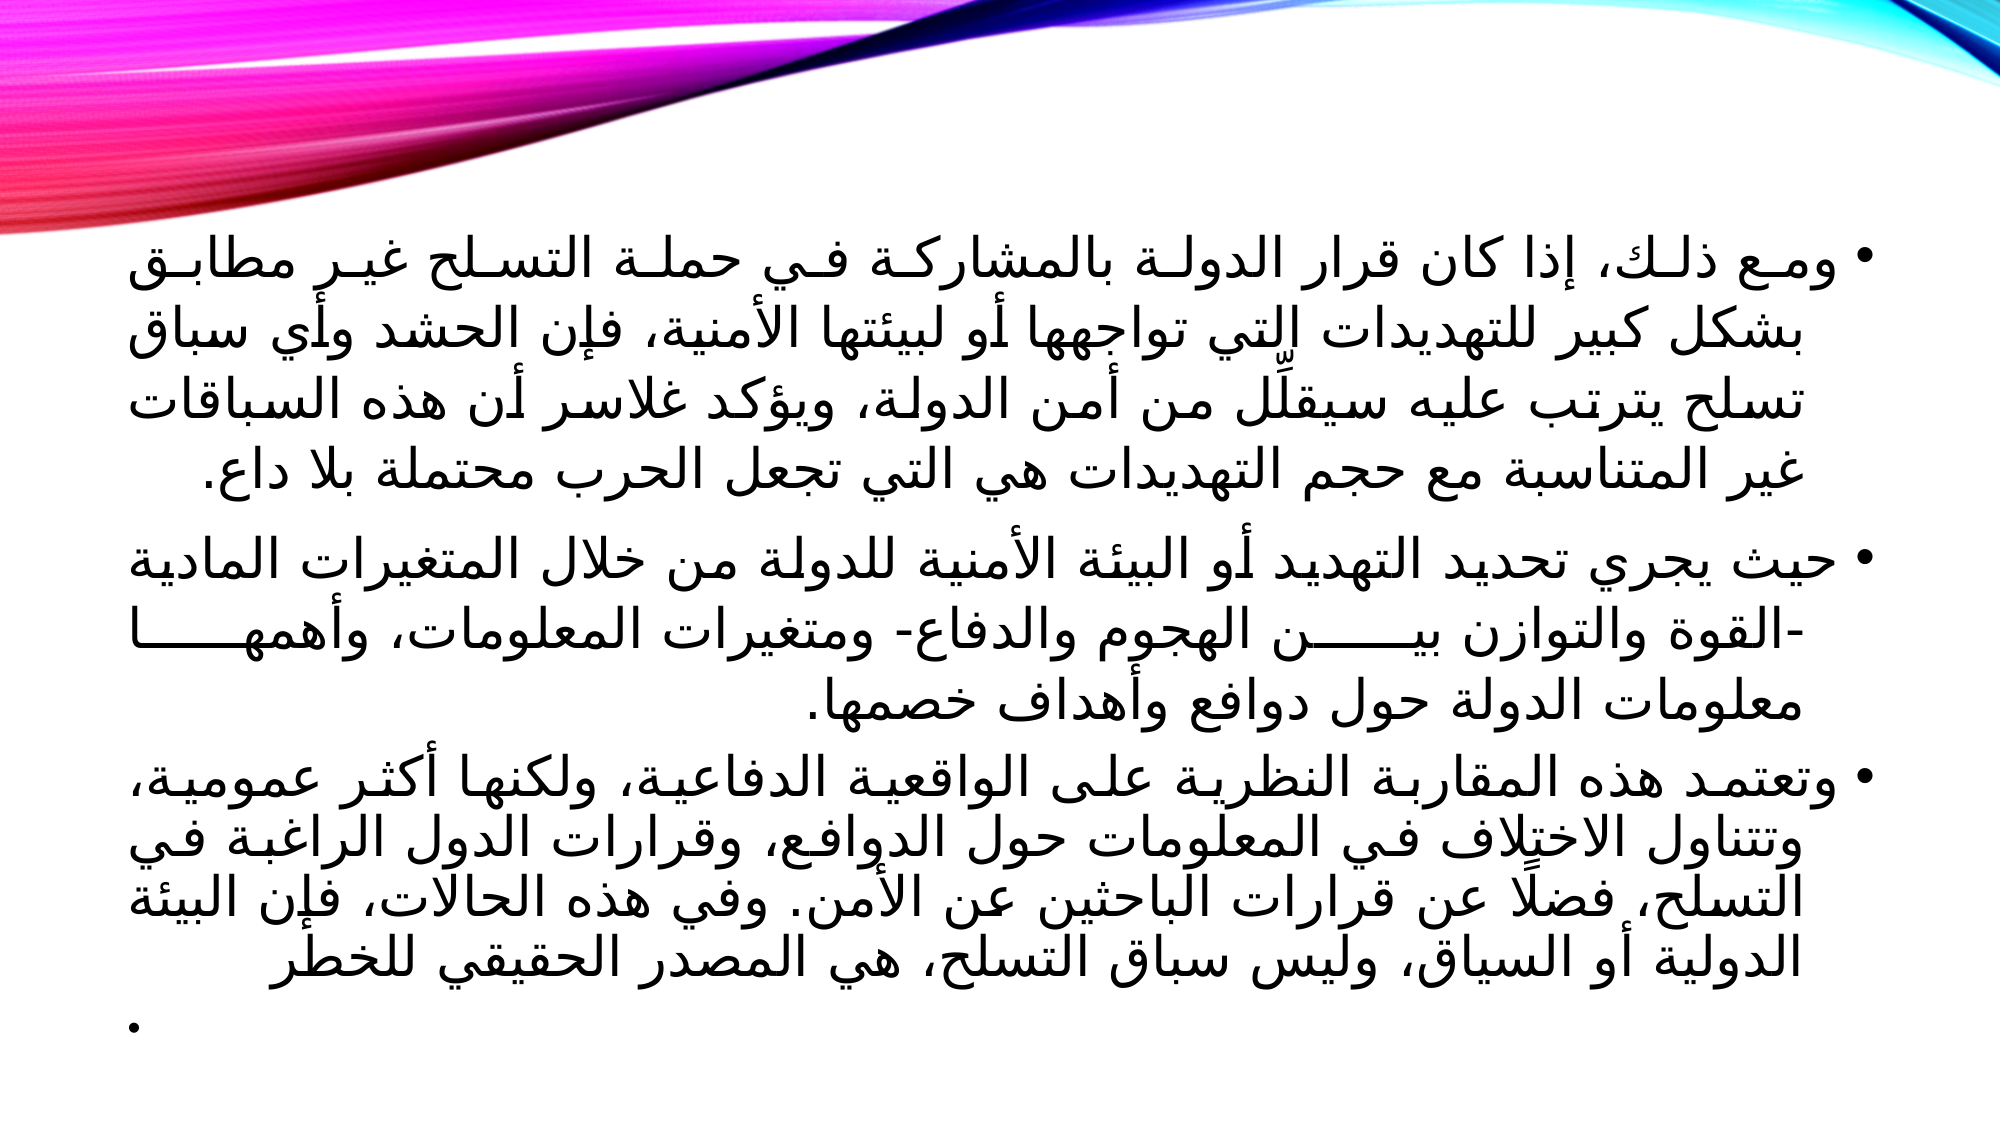

# ومع ذلك، إذا كان قرار الدولة بالمشاركة في حملة التسلح غير مطابق بشكل كبير للتهديدات التي تواجهها أو لبيئتها الأمنية، فإن الحشد وأي سباق تسلح يترتب عليه سيقلِّل من أمن الدولة، ويؤكد غلاسر أن هذه السباقات غير المتناسبة مع حجم التهديدات هي التي تجعل الحرب محتملة بلا داع.
حيث يجري تحديد التهديد أو البيئة الأمنية للدولة من خلال المتغيرات المادية -القوة والتوازن بين الهجوم والدفاع- ومتغيرات المعلومات، وأهمها معلومات الدولة حول دوافع وأهداف خصمها.
وتعتمد هذه المقاربة النظرية على الواقعية الدفاعية، ولكنها أكثر عمومية، وتتناول الاختلاف في المعلومات حول الدوافع، وقرارات الدول الراغبة في التسلح، فضلًا عن قرارات الباحثين عن الأمن. وفي هذه الحالات، فإن البيئة الدولية أو السياق، وليس سباق التسلح، هي المصدر الحقيقي للخطر